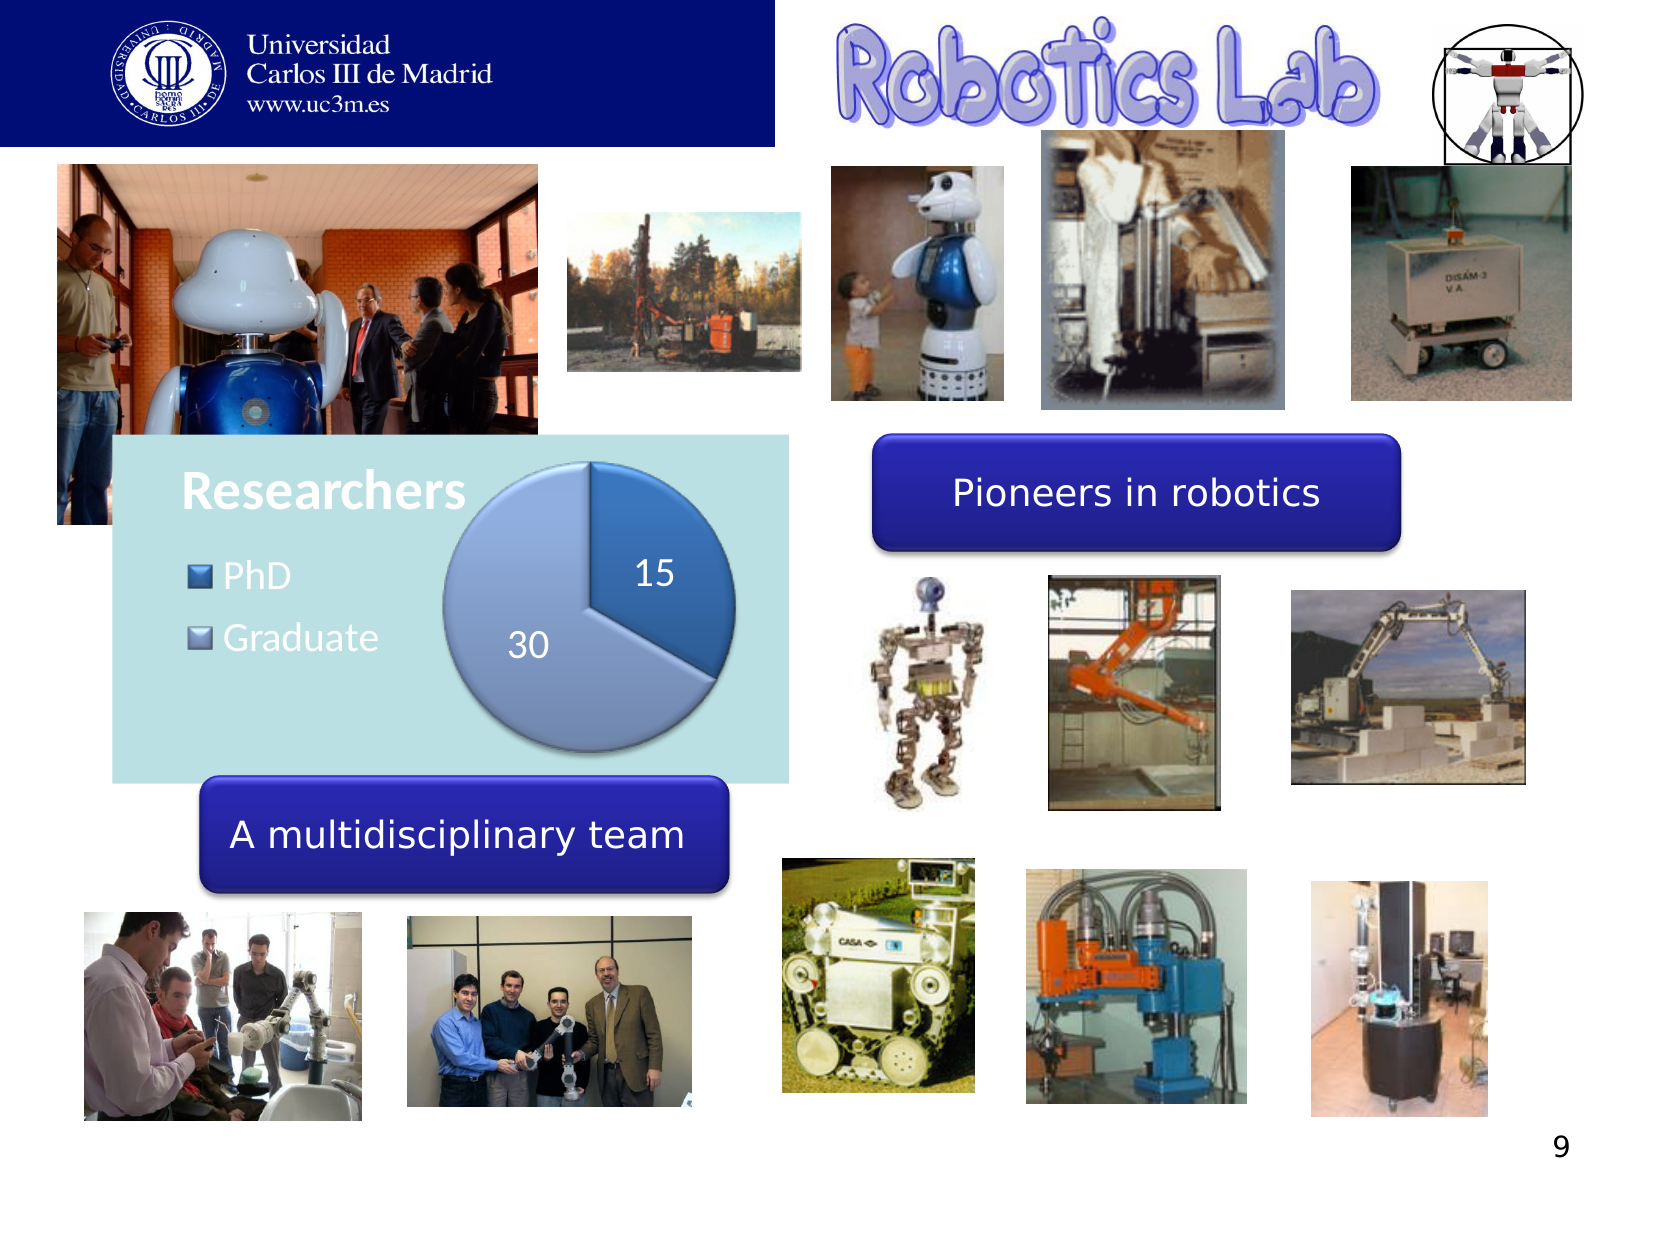

Pioneers in robotics
A multidisciplinary team
9